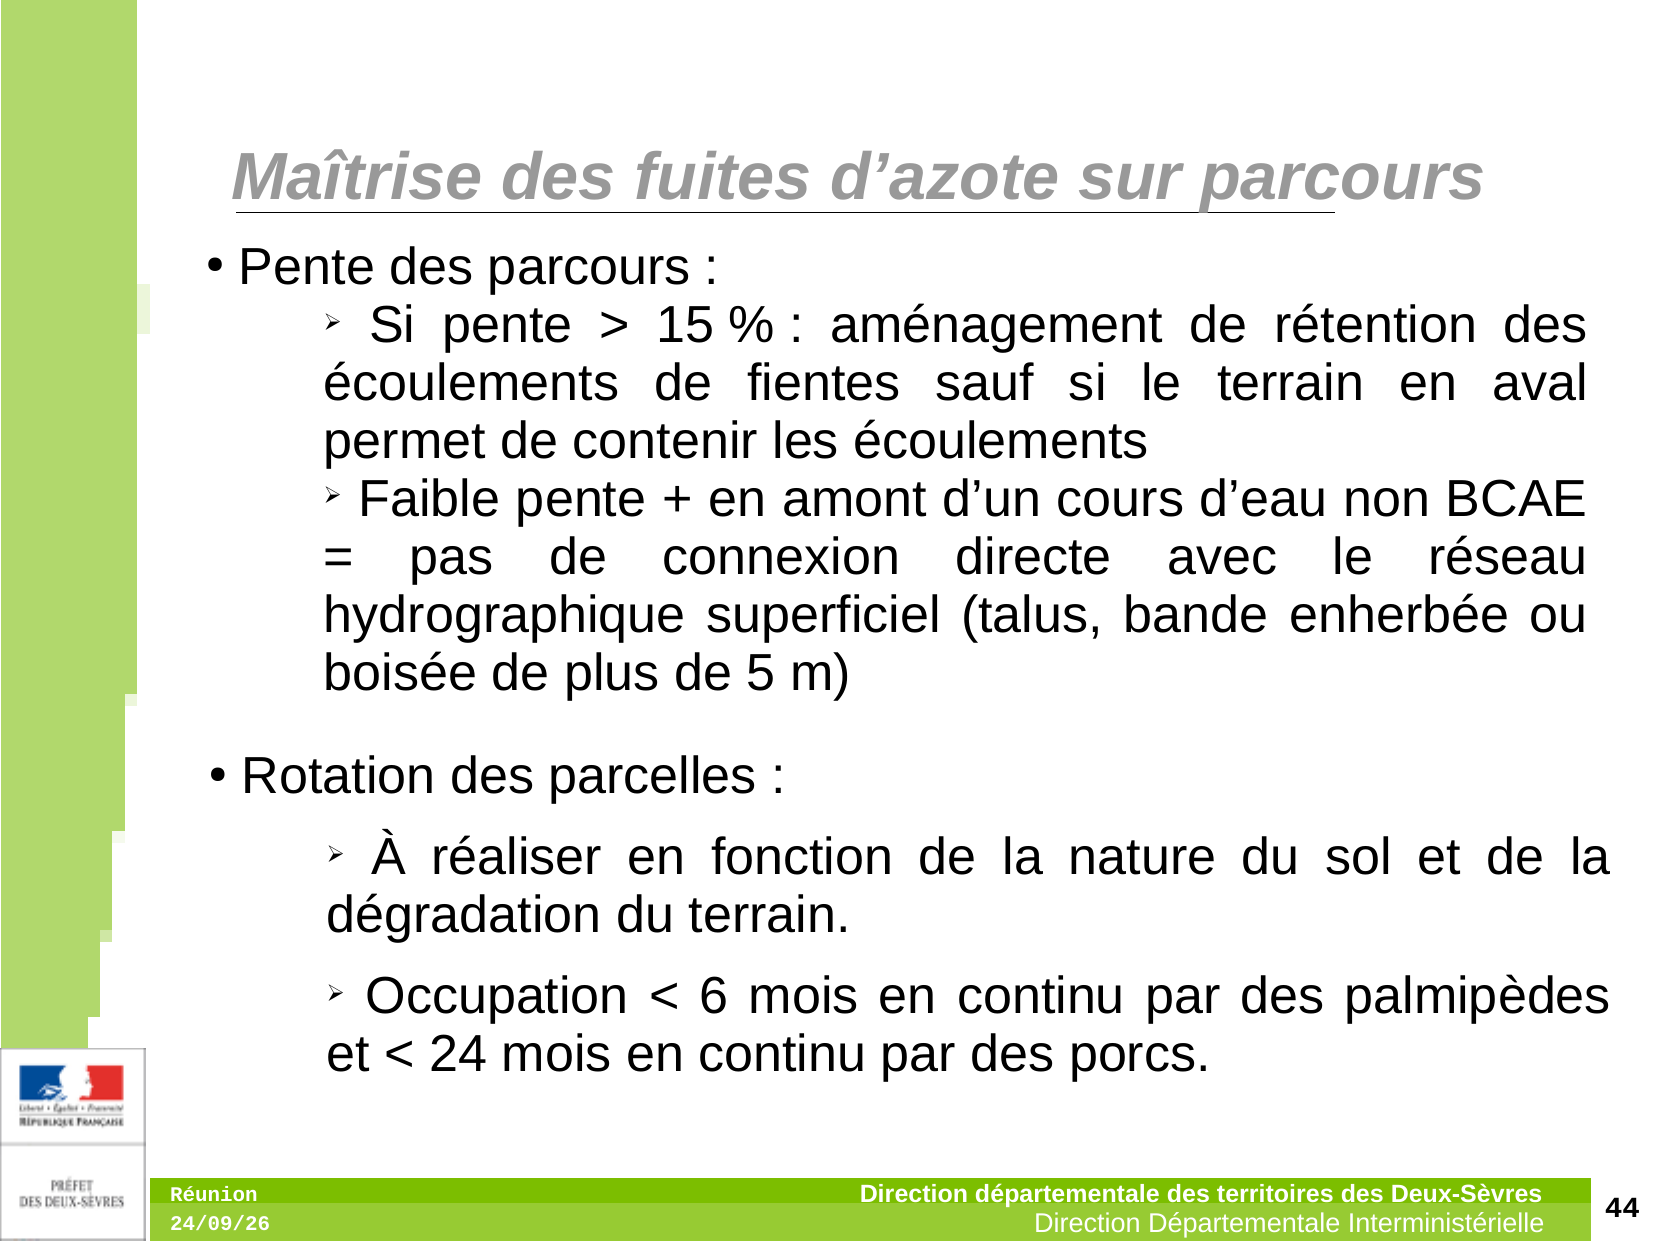

Maîtrise des fuites d’azote sur parcours
 Pente des parcours :
 Si pente > 15 % : aménagement de rétention des écoulements de fientes sauf si le terrain en aval permet de contenir les écoulements
 Faible pente + en amont d’un cours d’eau non BCAE = pas de connexion directe avec le réseau hydrographique superficiel (talus, bande enherbée ou boisée de plus de 5 m)
 Rotation des parcelles :
 À réaliser en fonction de la nature du sol et de la dégradation du terrain.
 Occupation < 6 mois en continu par des palmipèdes et < 24 mois en continu par des porcs.
Réunion